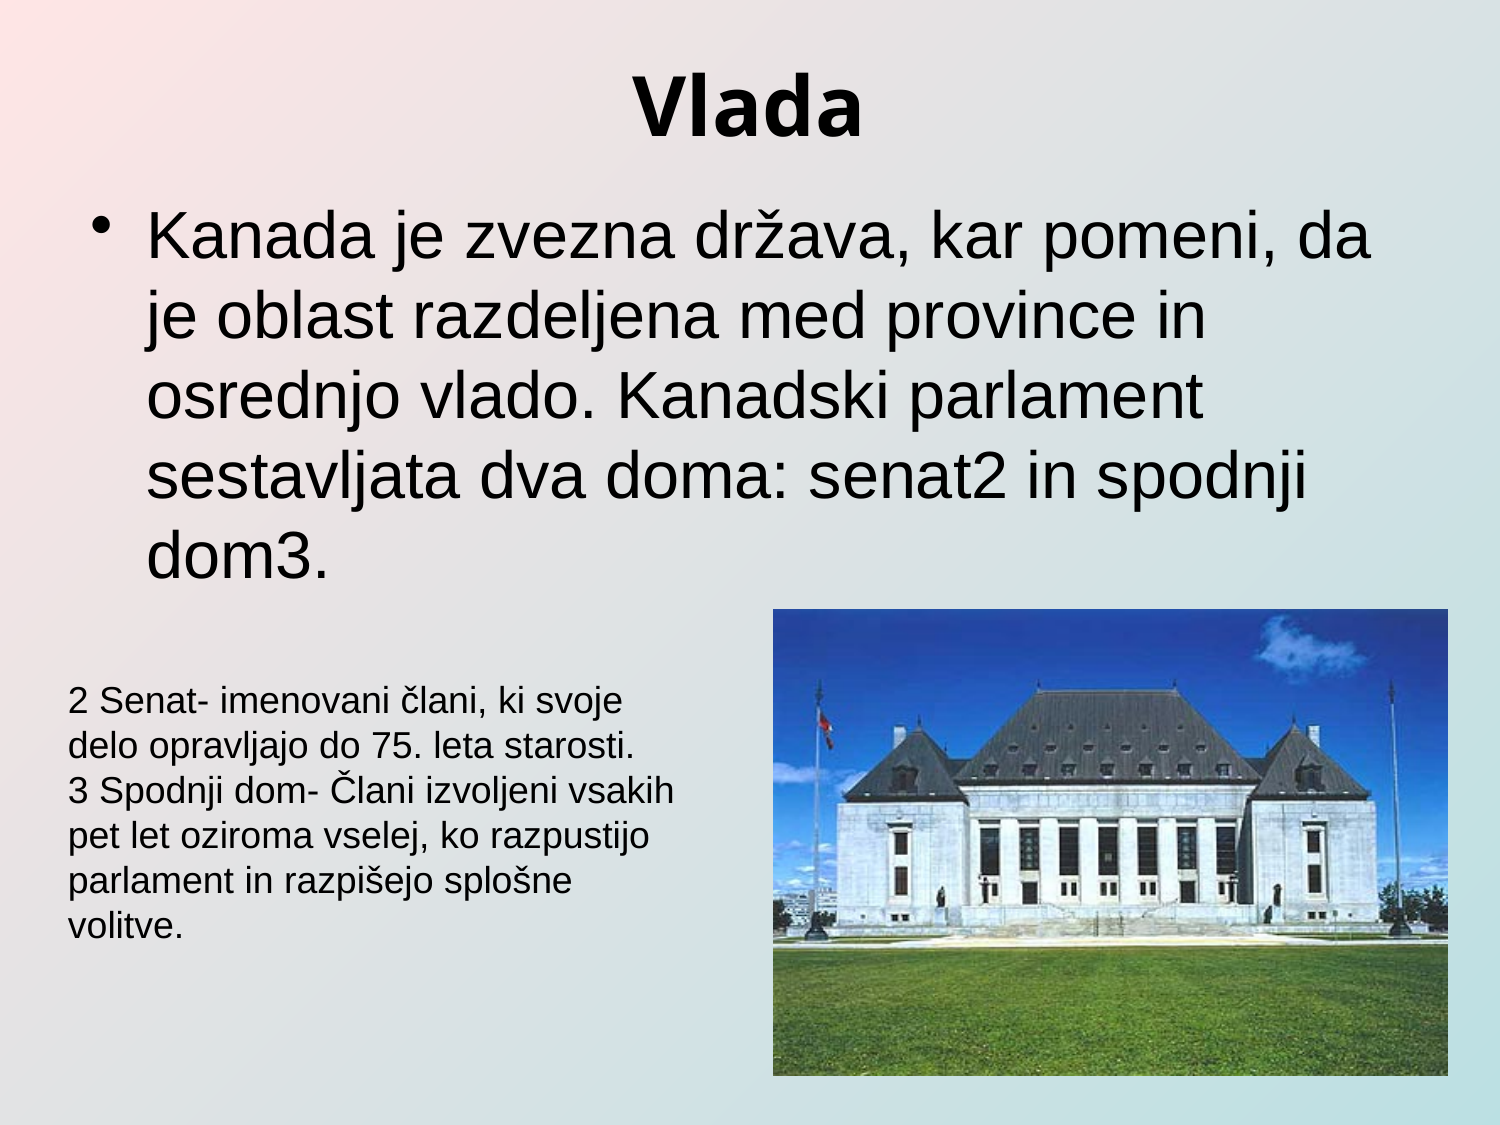

# Vlada
Kanada je zvezna država, kar pomeni, da je oblast razdeljena med province in osrednjo vlado. Kanadski parlament sestavljata dva doma: senat2 in spodnji dom3.
2 Senat- imenovani člani, ki svoje delo opravljajo do 75. leta starosti.
3 Spodnji dom- Člani izvoljeni vsakih pet let oziroma vselej, ko razpustijo parlament in razpišejo splošne volitve.